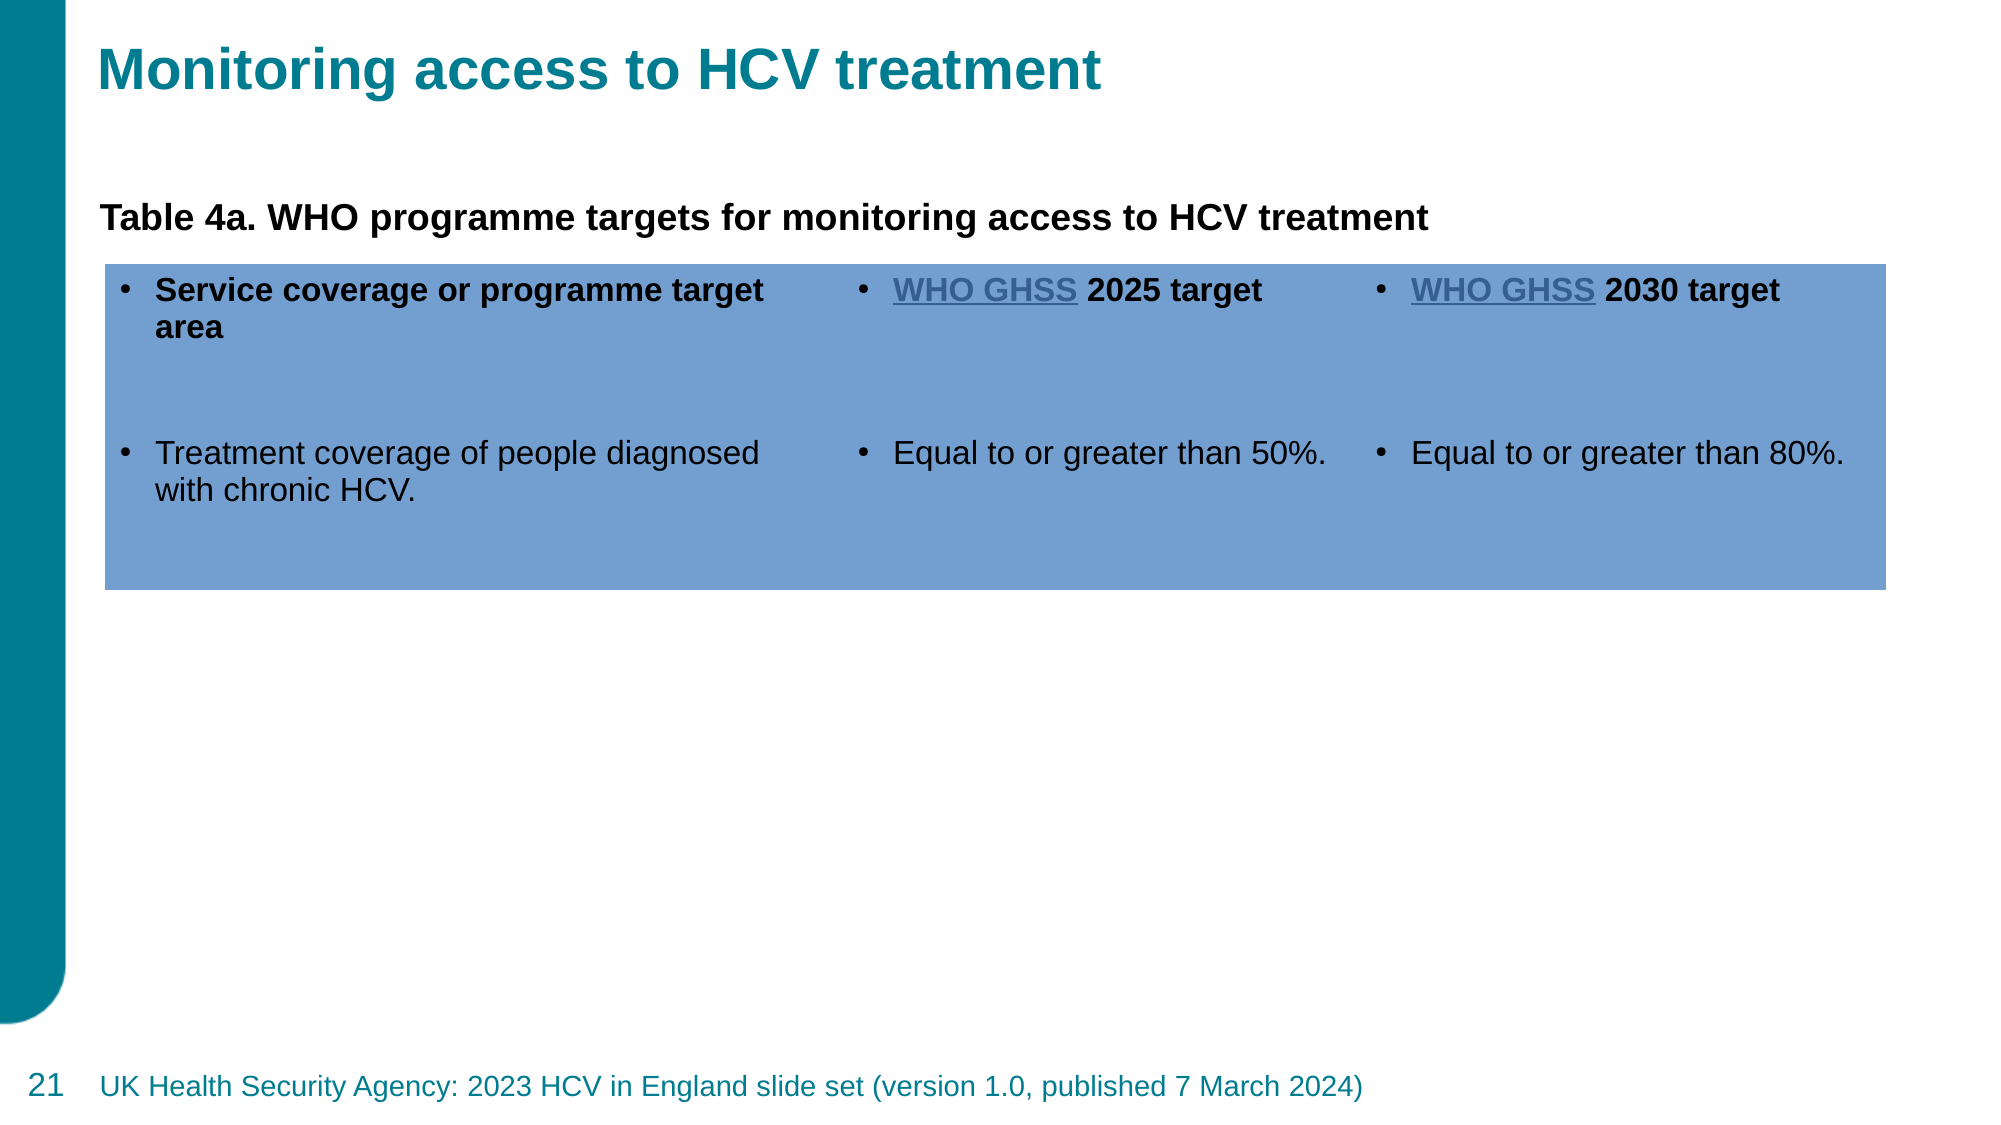

# Monitoring access to HCV treatment
Table 4a. WHO programme targets for monitoring access to HCV treatment
| Service coverage or programme target area | WHO GHSS 2025 target | WHO GHSS 2030 target |
| --- | --- | --- |
| Treatment coverage of people diagnosed with chronic HCV. | Equal to or greater than 50%. | Equal to or greater than 80%. |
UK Health Security Agency: 2023 HCV in England slide set (version 1.0, published 7 March 2024)
21